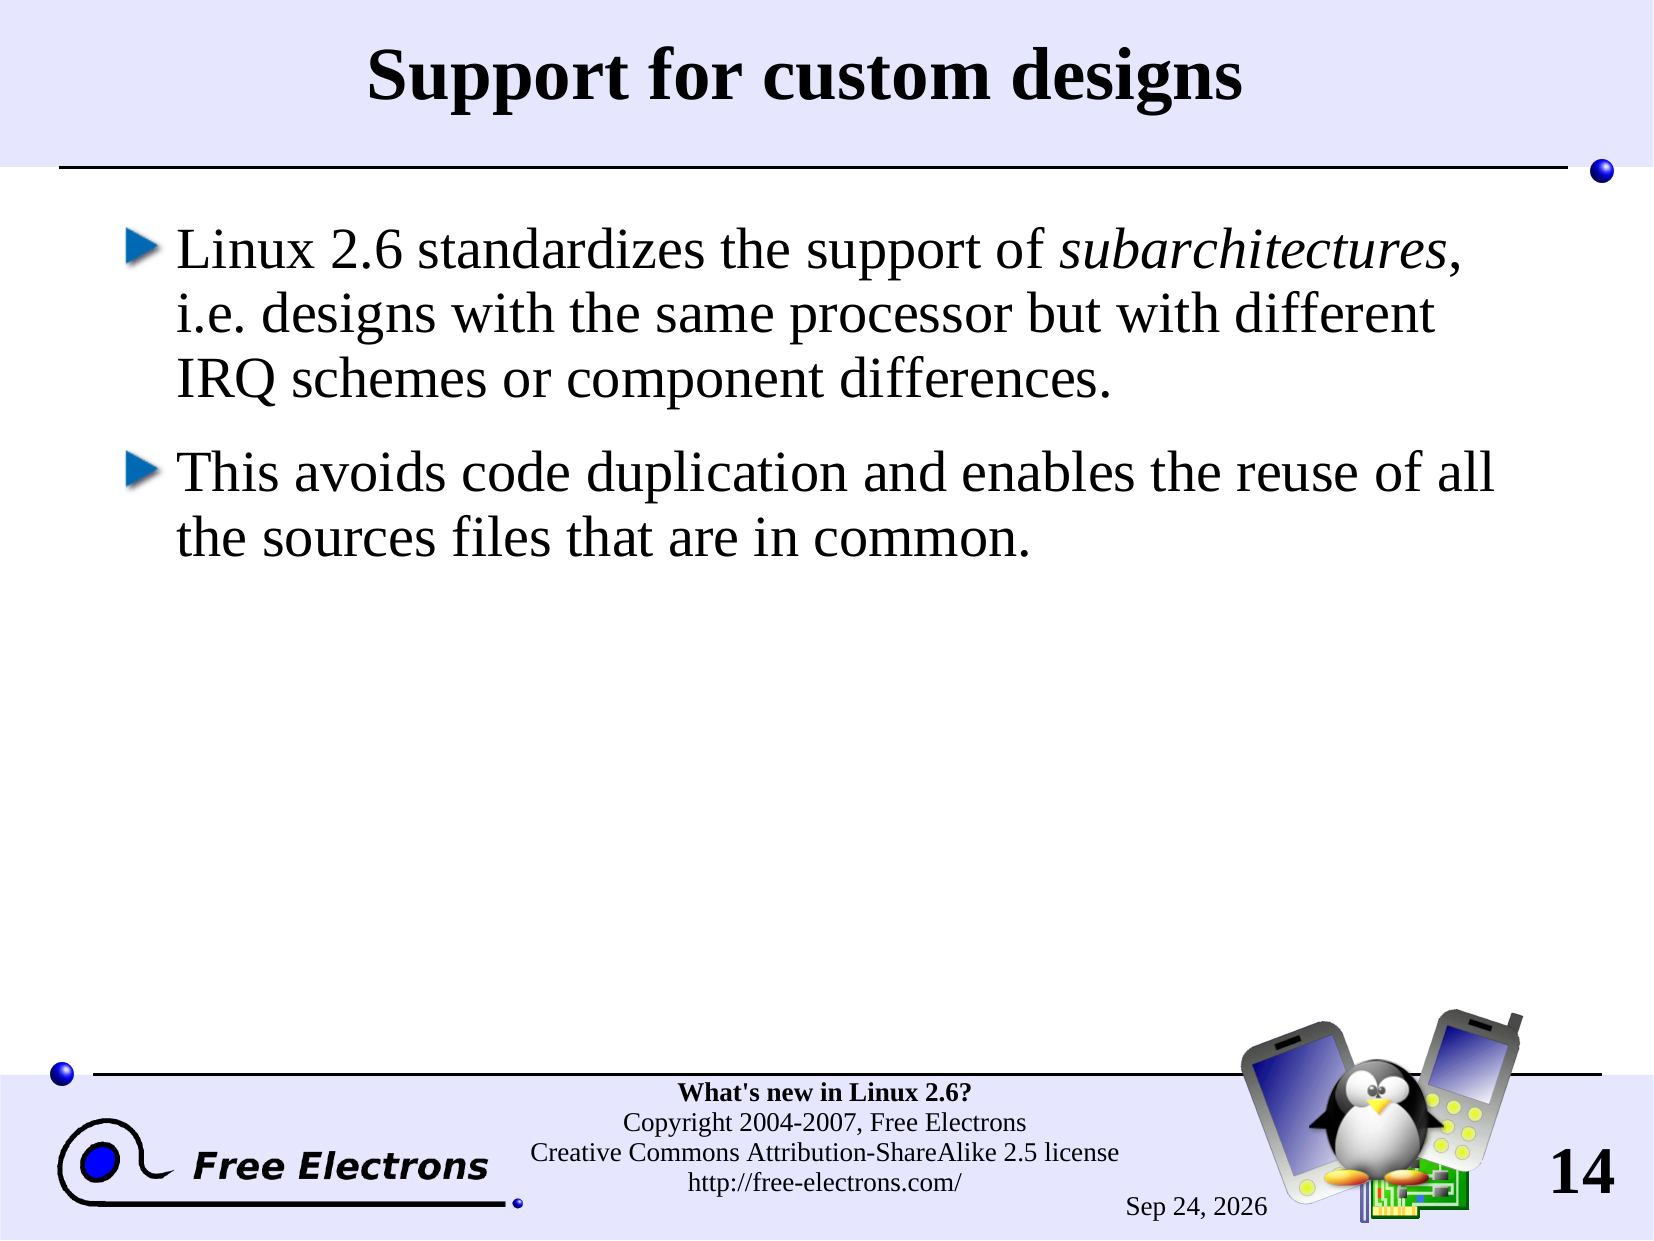

# Support for custom designs
Linux 2.6 standardizes the support of subarchitectures, i.e. designs with the same processor but with different IRQ schemes or component differences.
This avoids code duplication and enables the reuse of all the sources files that are in common.